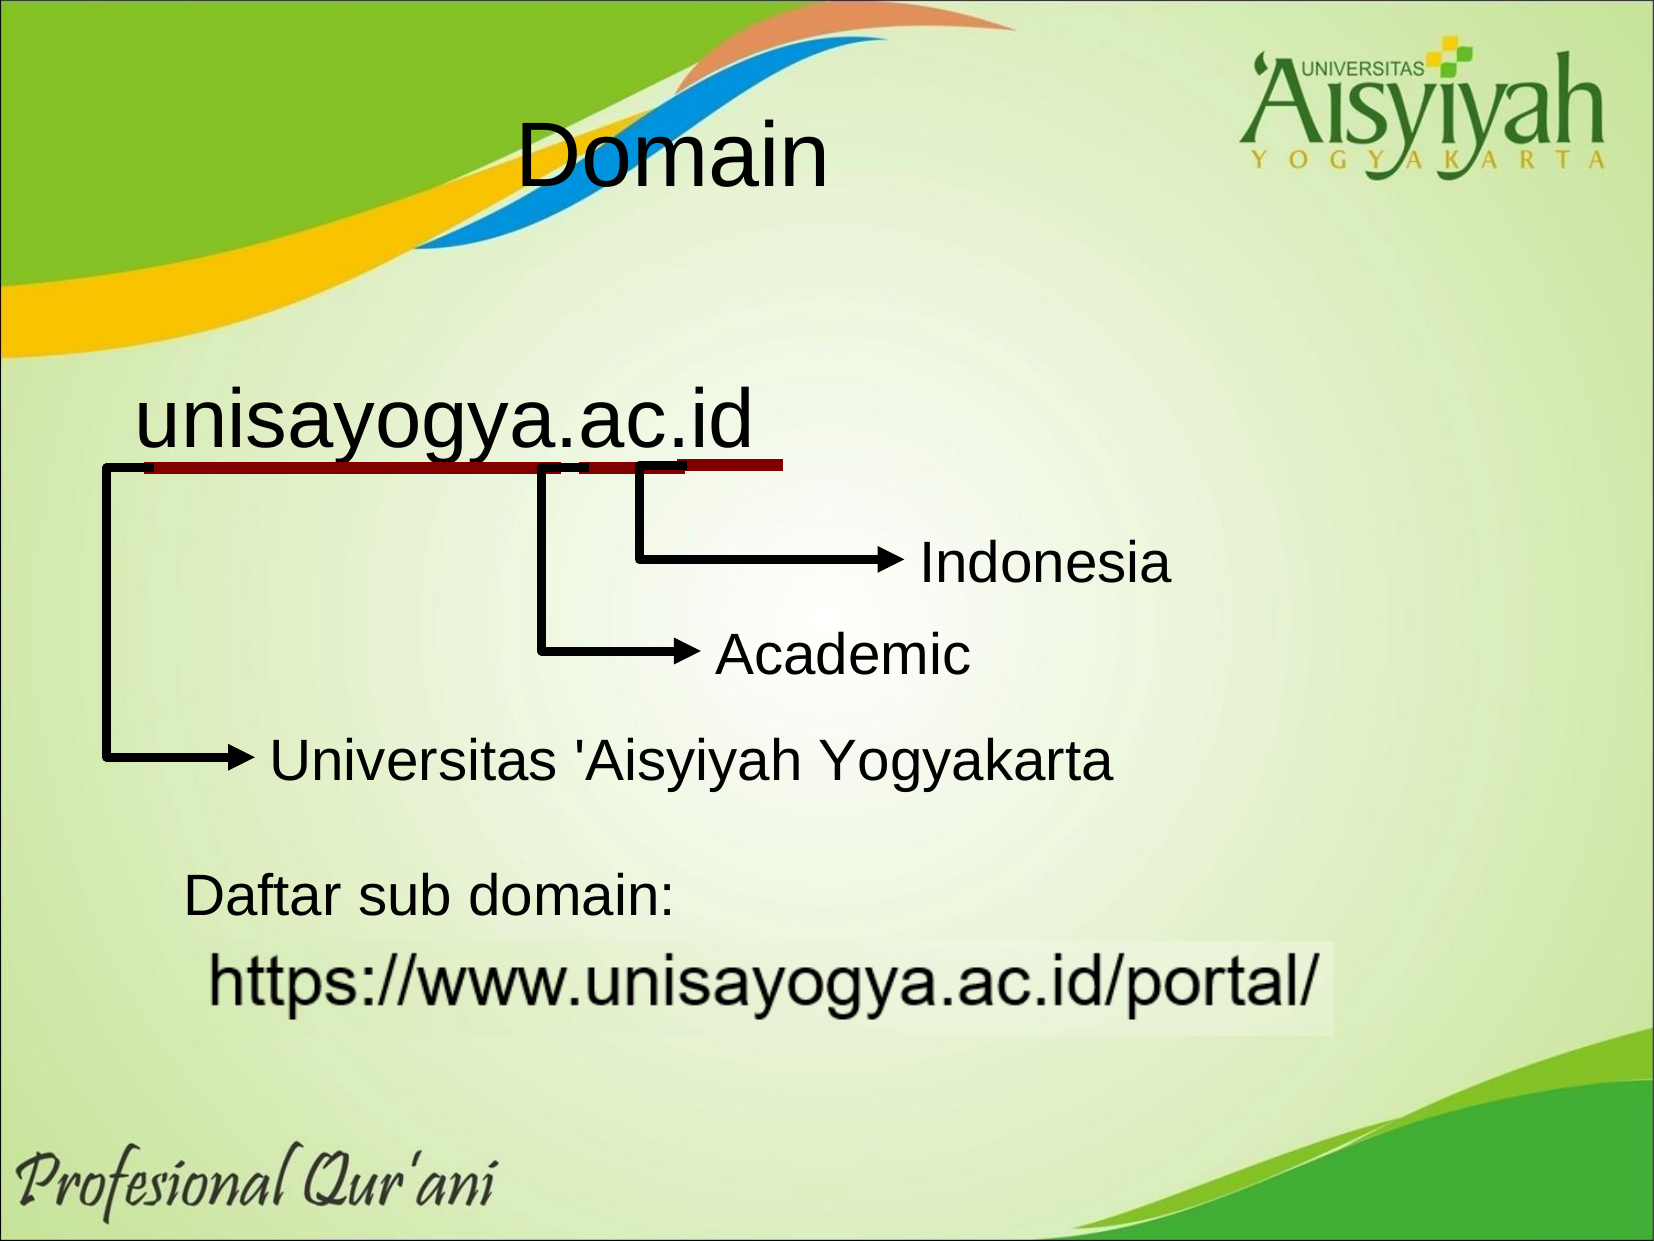

Domain
unisayogya.ac.id
Indonesia
Academic
Universitas 'Aisyiyah Yogyakarta
Daftar sub domain: